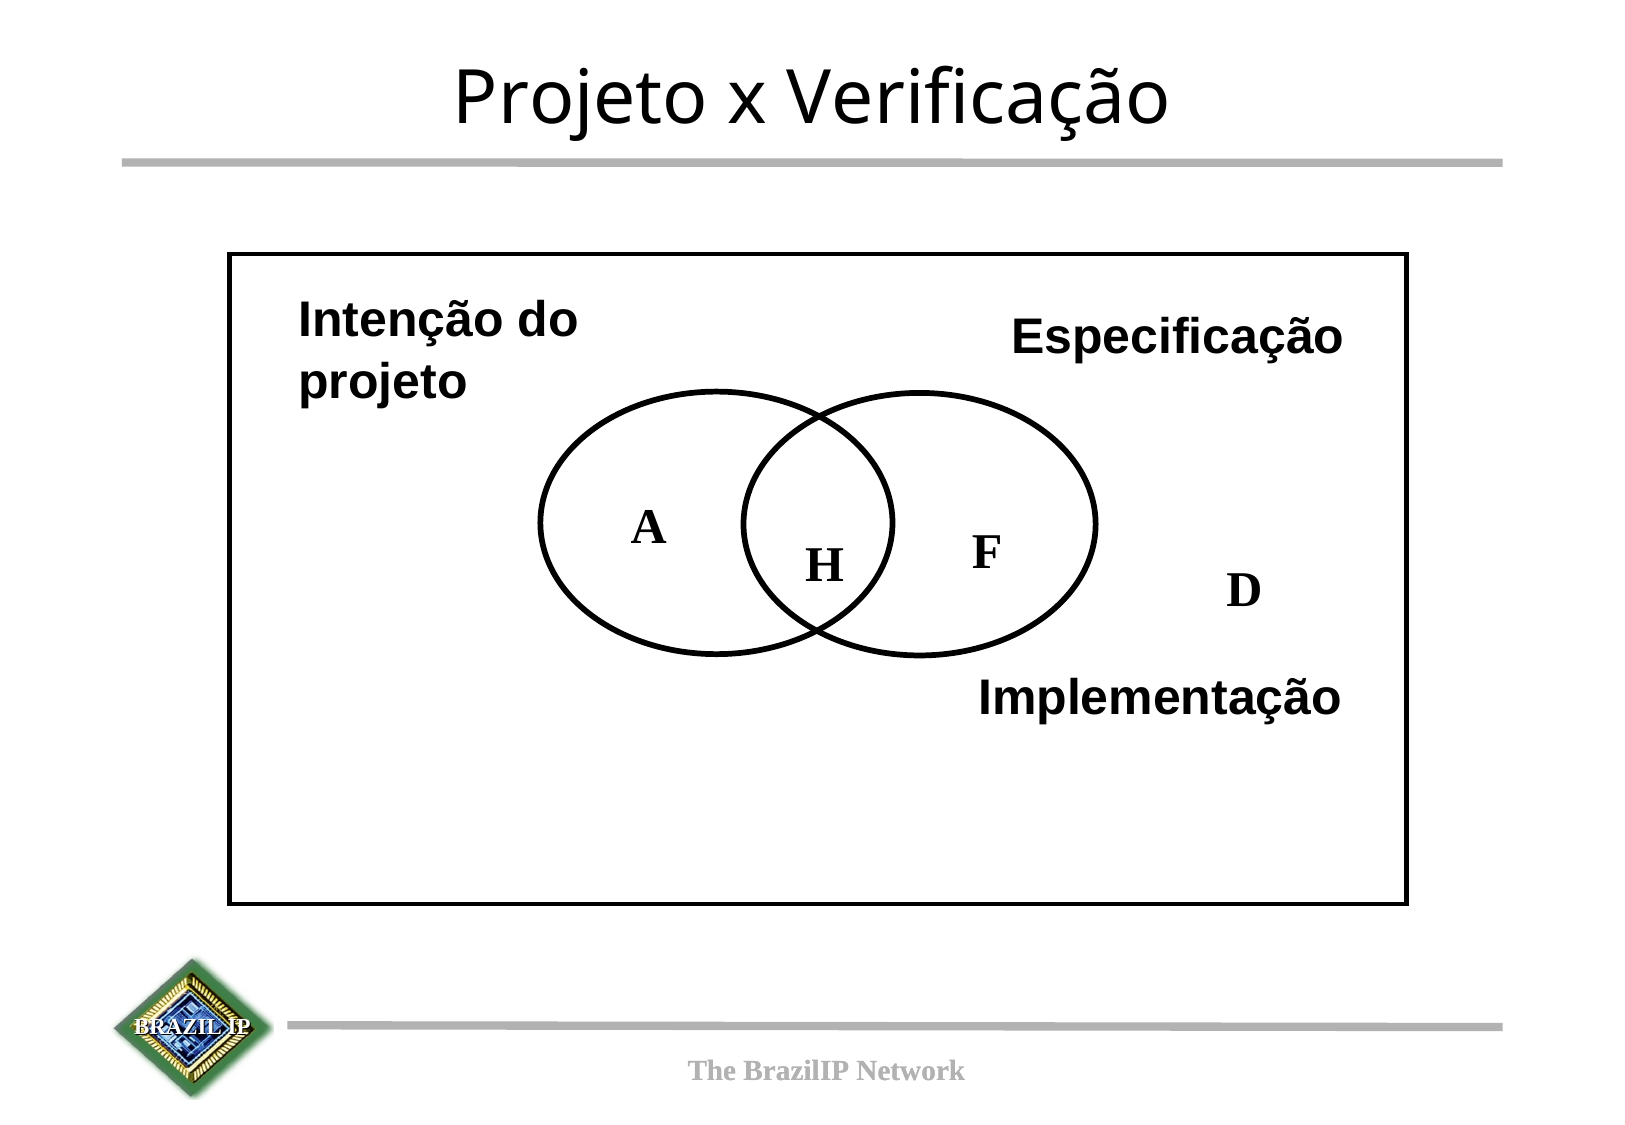

# Projeto x Verificação
Especificação
Intenção do
projeto
A
F
H
D
Implementação